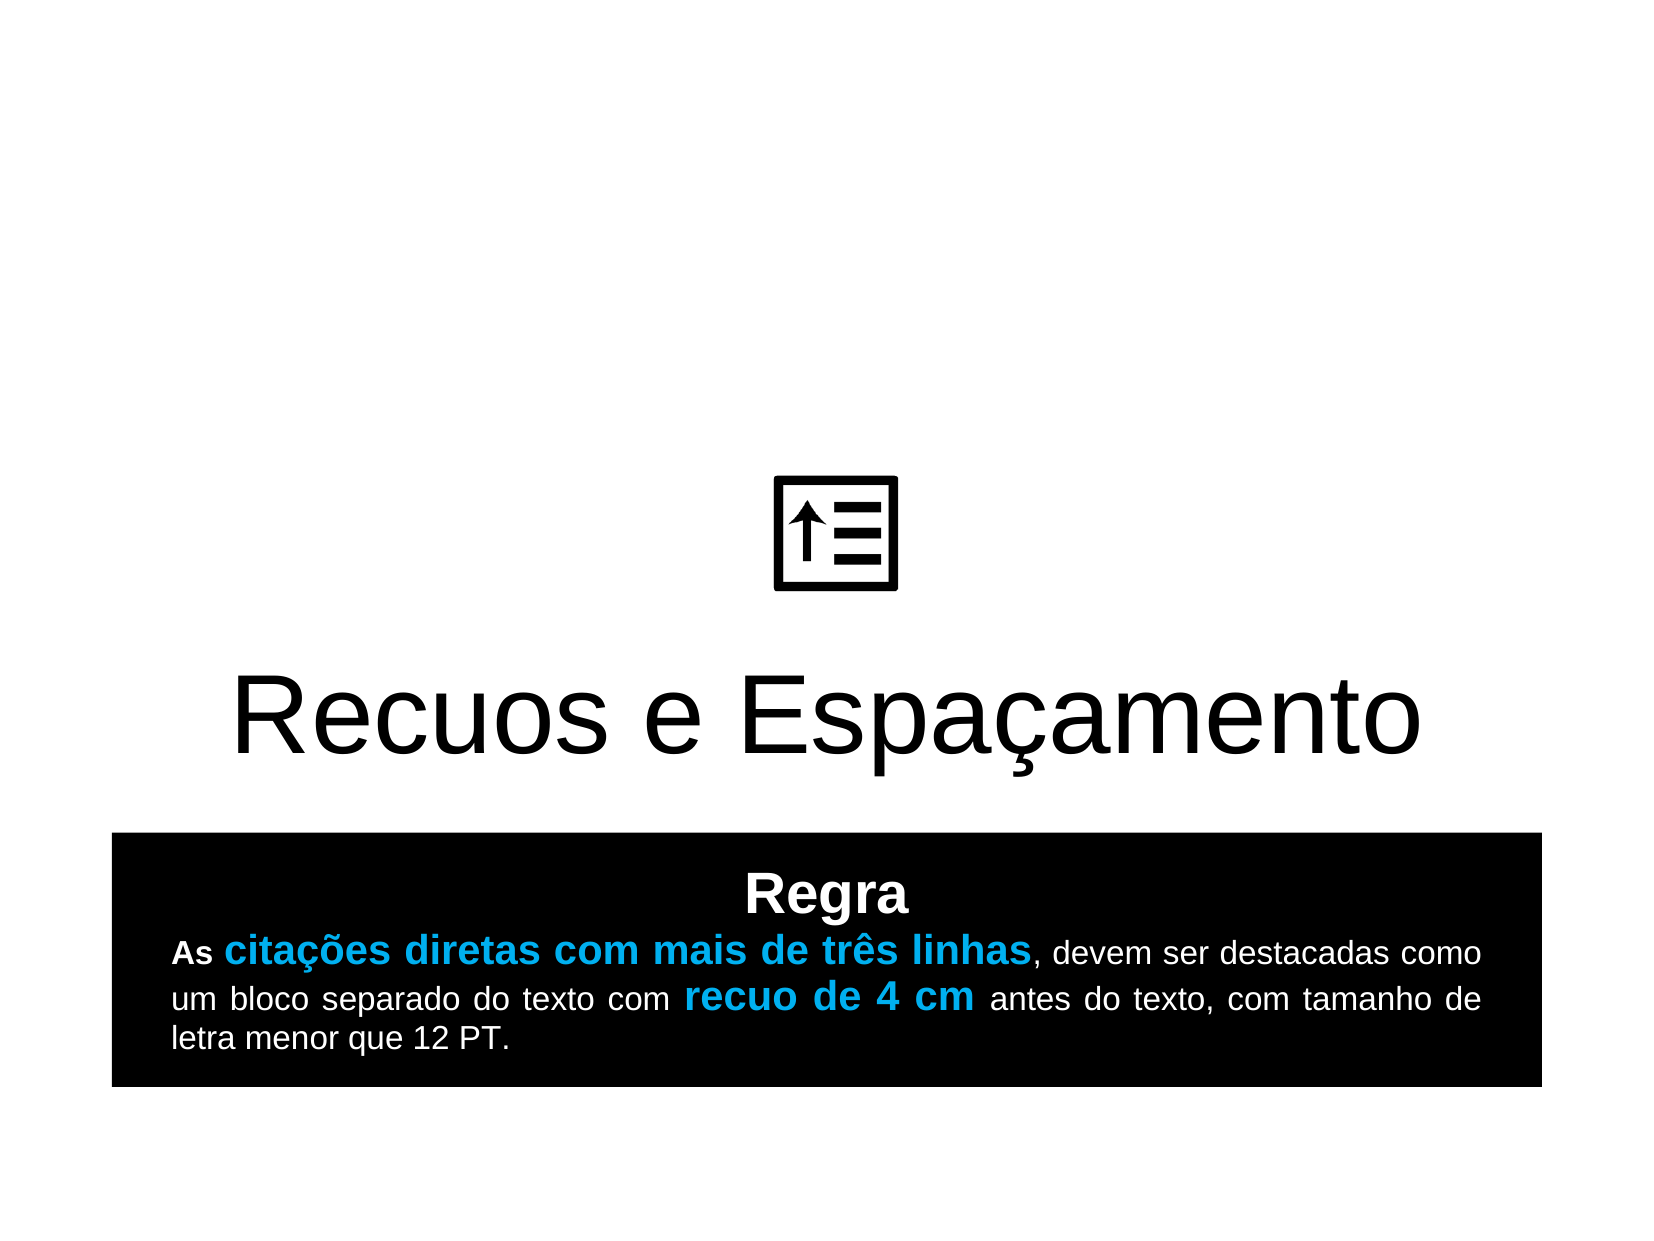

# Recuos e Espaçamento
Regra
As citações diretas com mais de três linhas, devem ser destacadas como um bloco separado do texto com recuo de 4 cm antes do texto, com tamanho de letra menor que 12 PT.